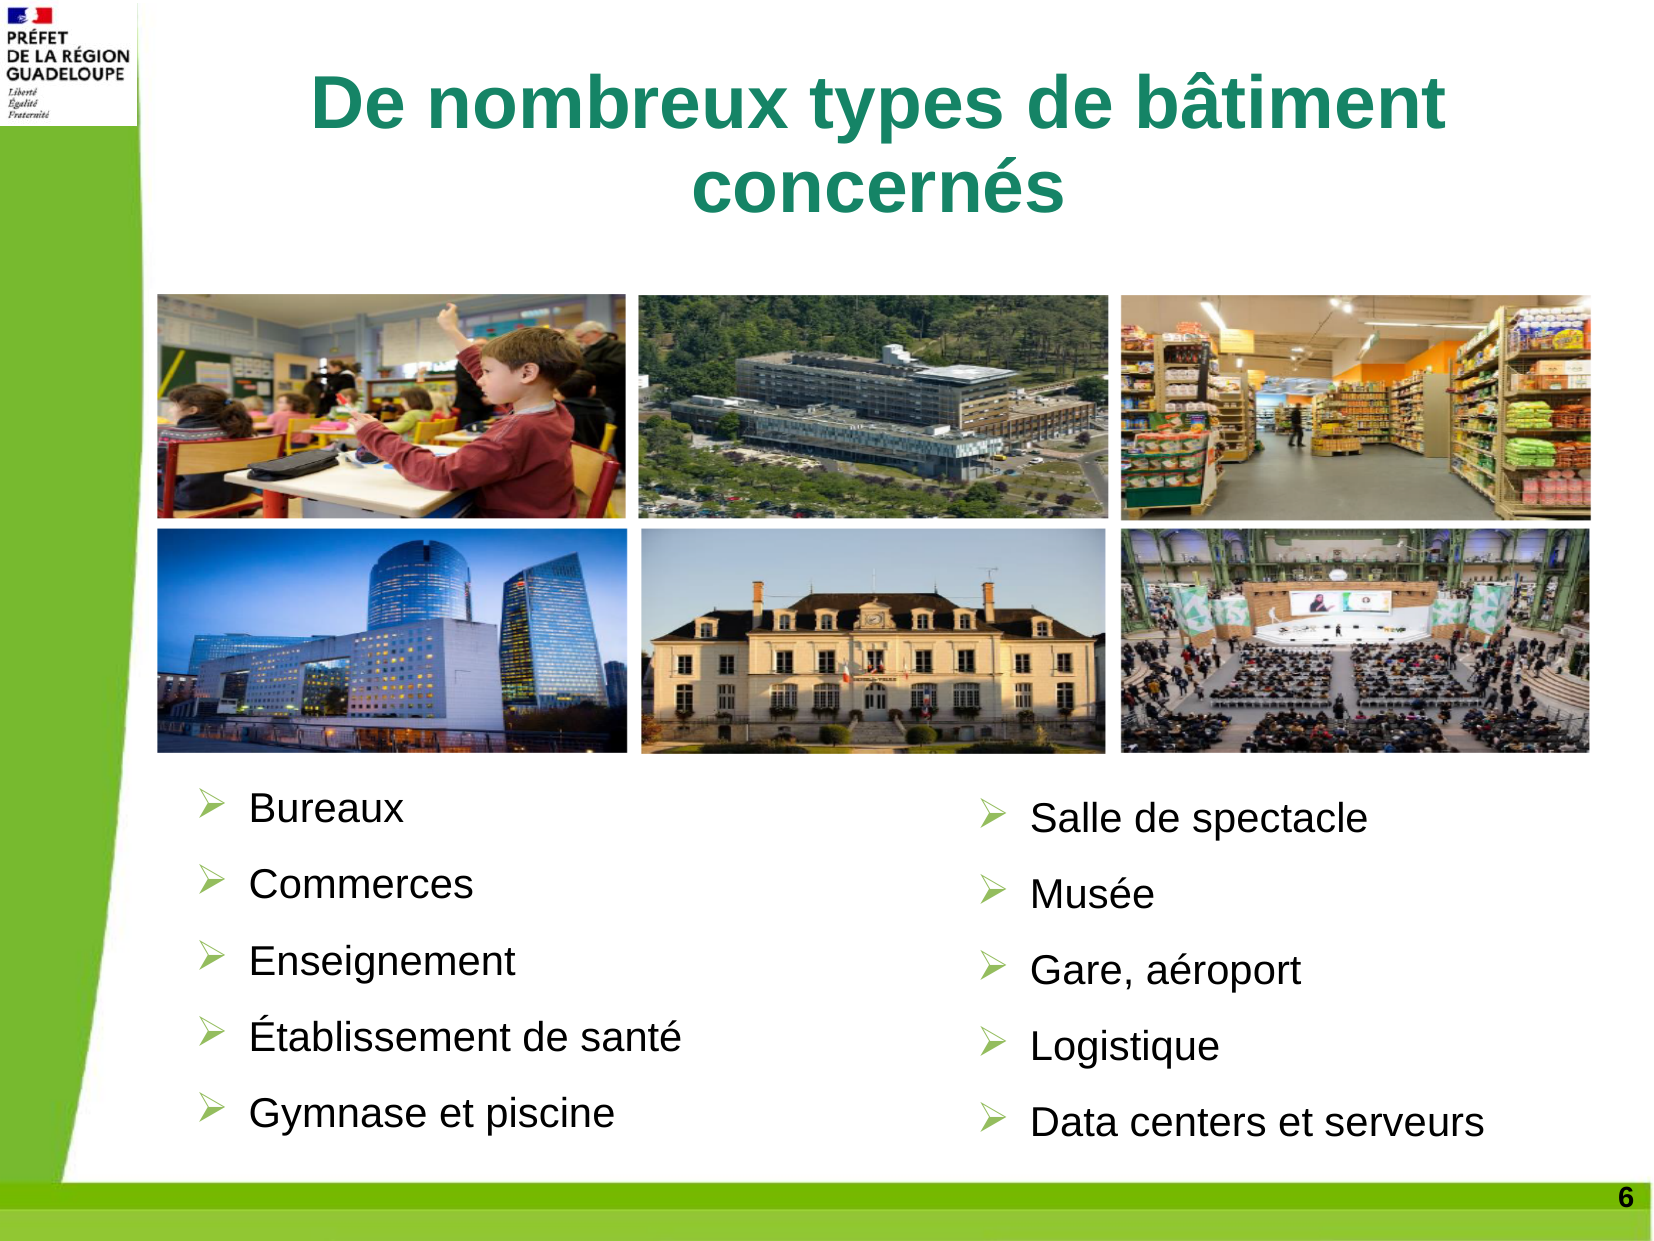

# De nombreux types de bâtiment concernés
Bureaux
Commerces
Enseignement
Établissement de santé
Gymnase et piscine
Salle de spectacle
Musée
Gare, aéroport
Logistique
Data centers et serveurs